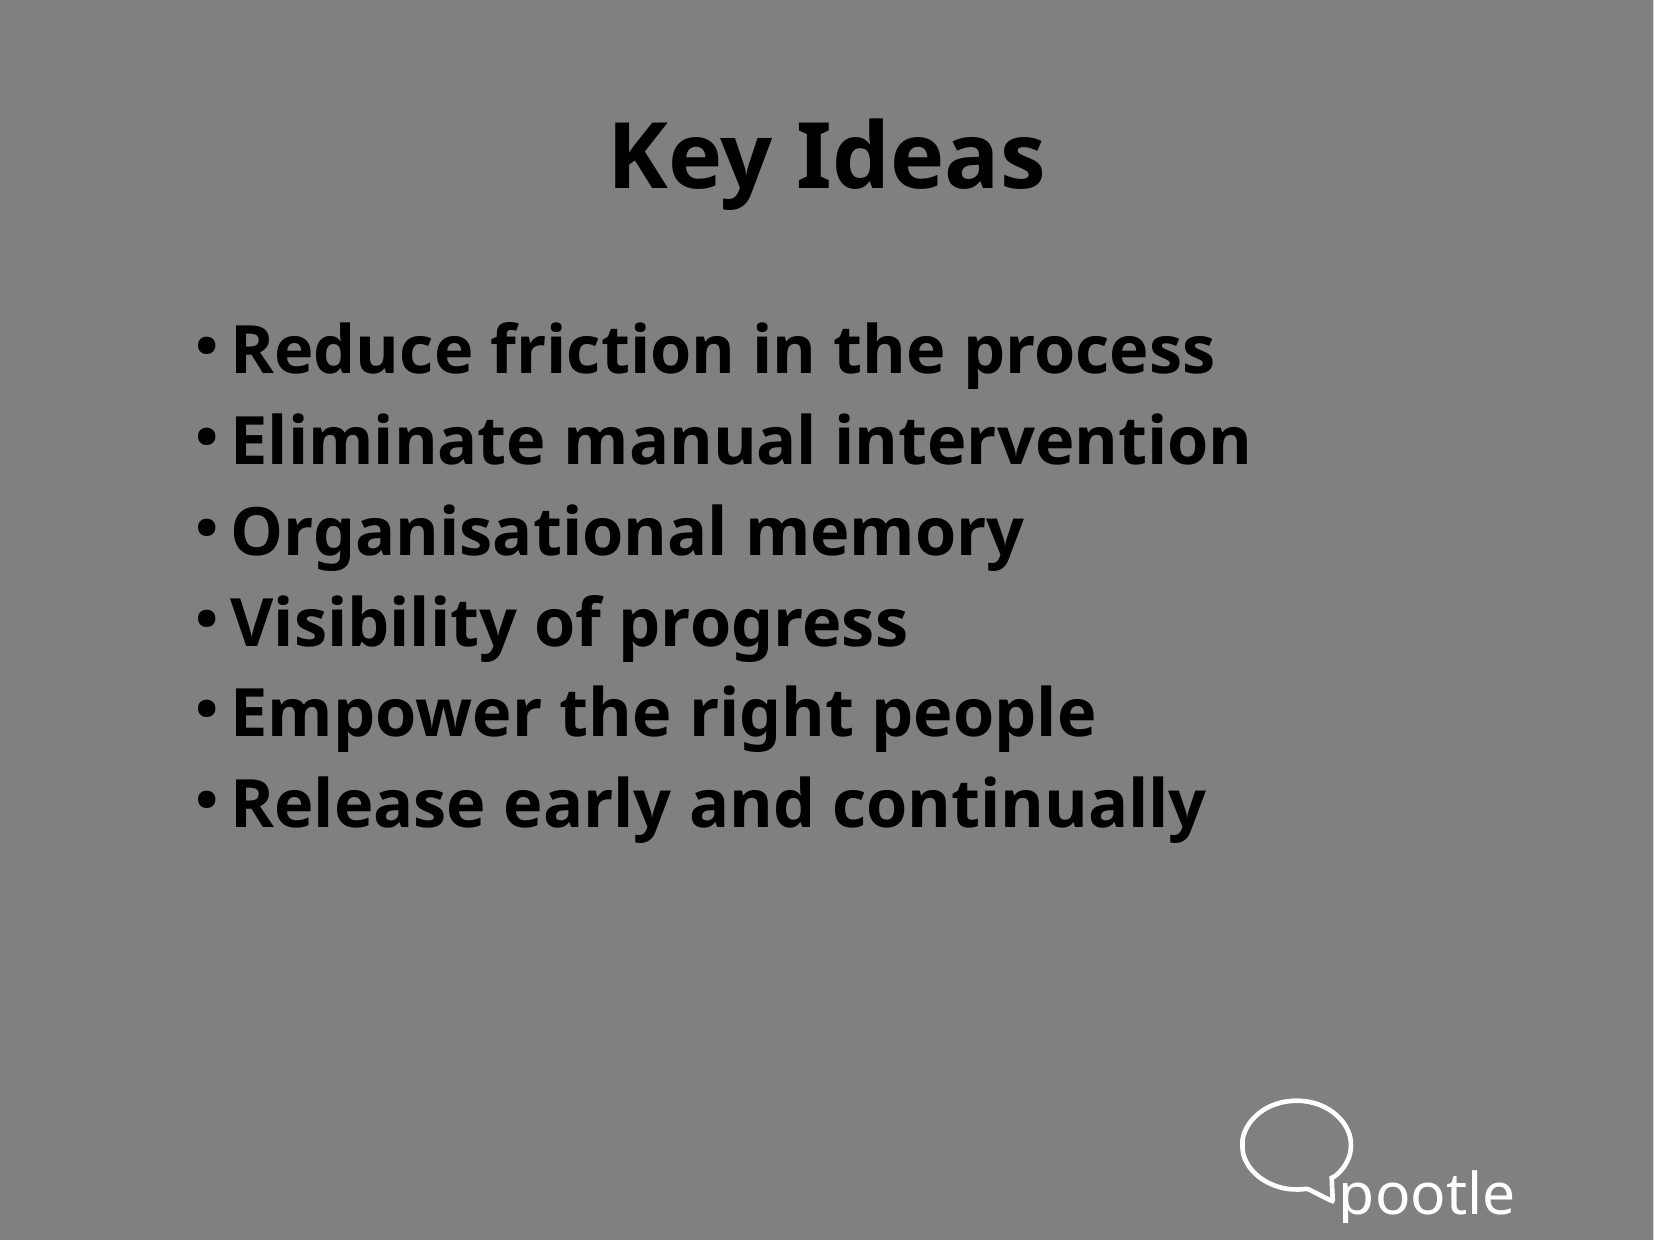

Key Ideas
# Reduce friction in the process
Eliminate manual intervention
Organisational memory
Visibility of progress
Empower the right people
Release early and continually